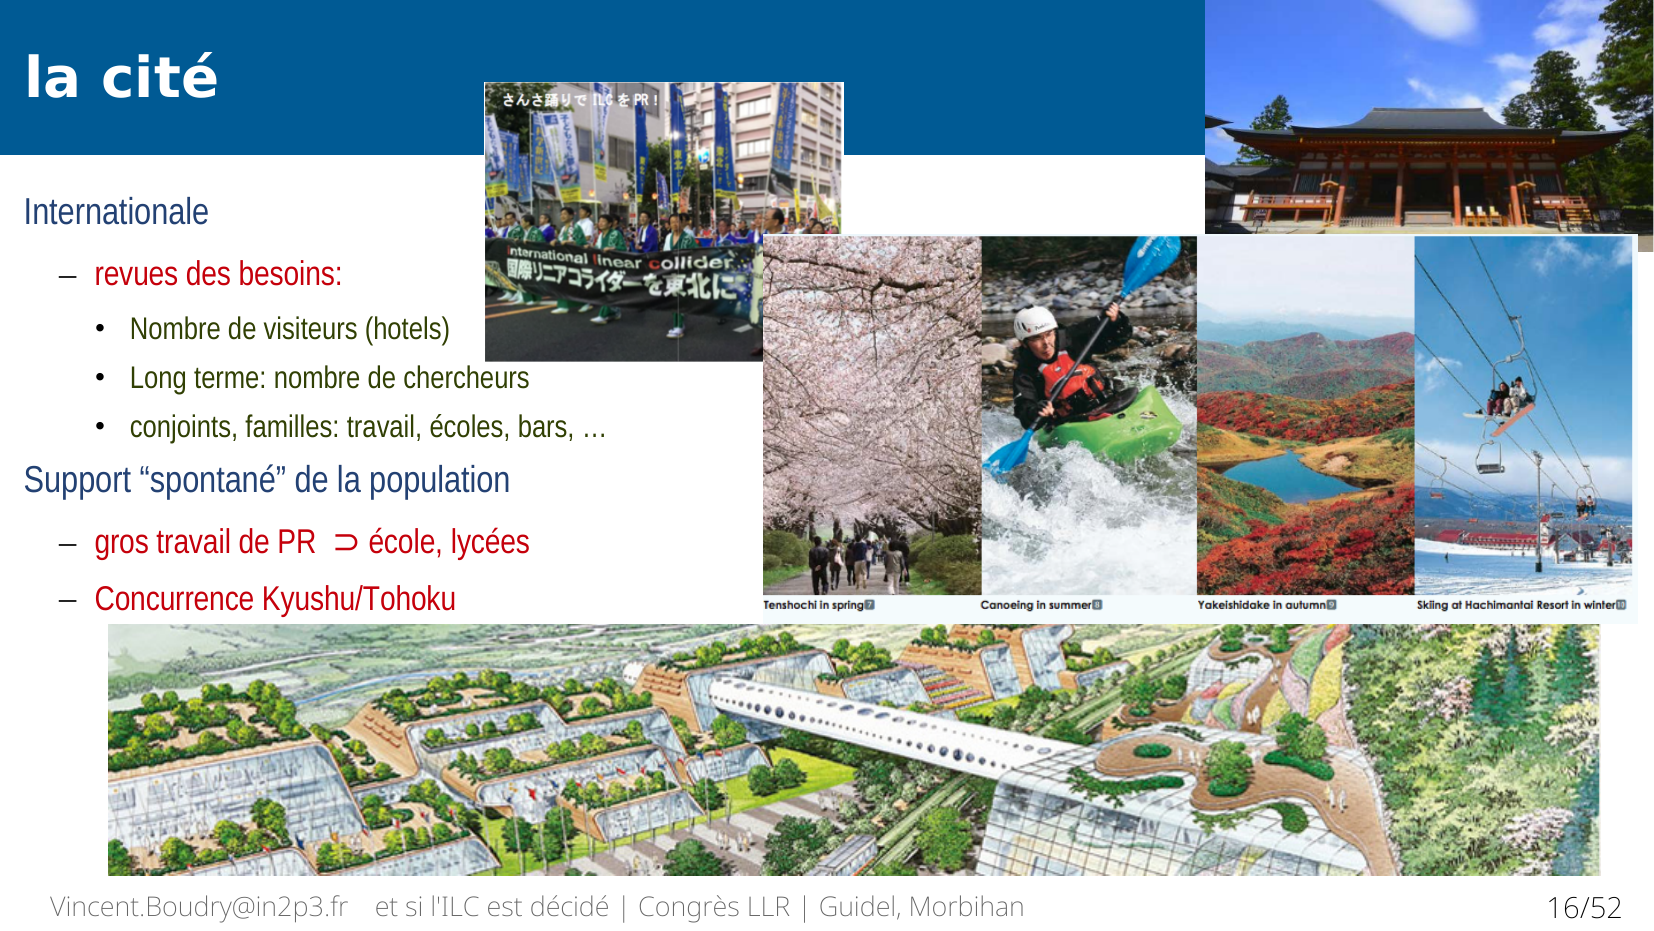

# la cité
Internationale
revues des besoins:
Nombre de visiteurs (hotels)
Long terme: nombre de chercheurs
conjoints, familles: travail, écoles, bars, …
Support “spontané” de la population
gros travail de PR ⊃ école, lycées
Concurrence Kyushu/Tohoku
et si l'ILC est décidé | Congrès LLR | Guidel, Morbihan
16